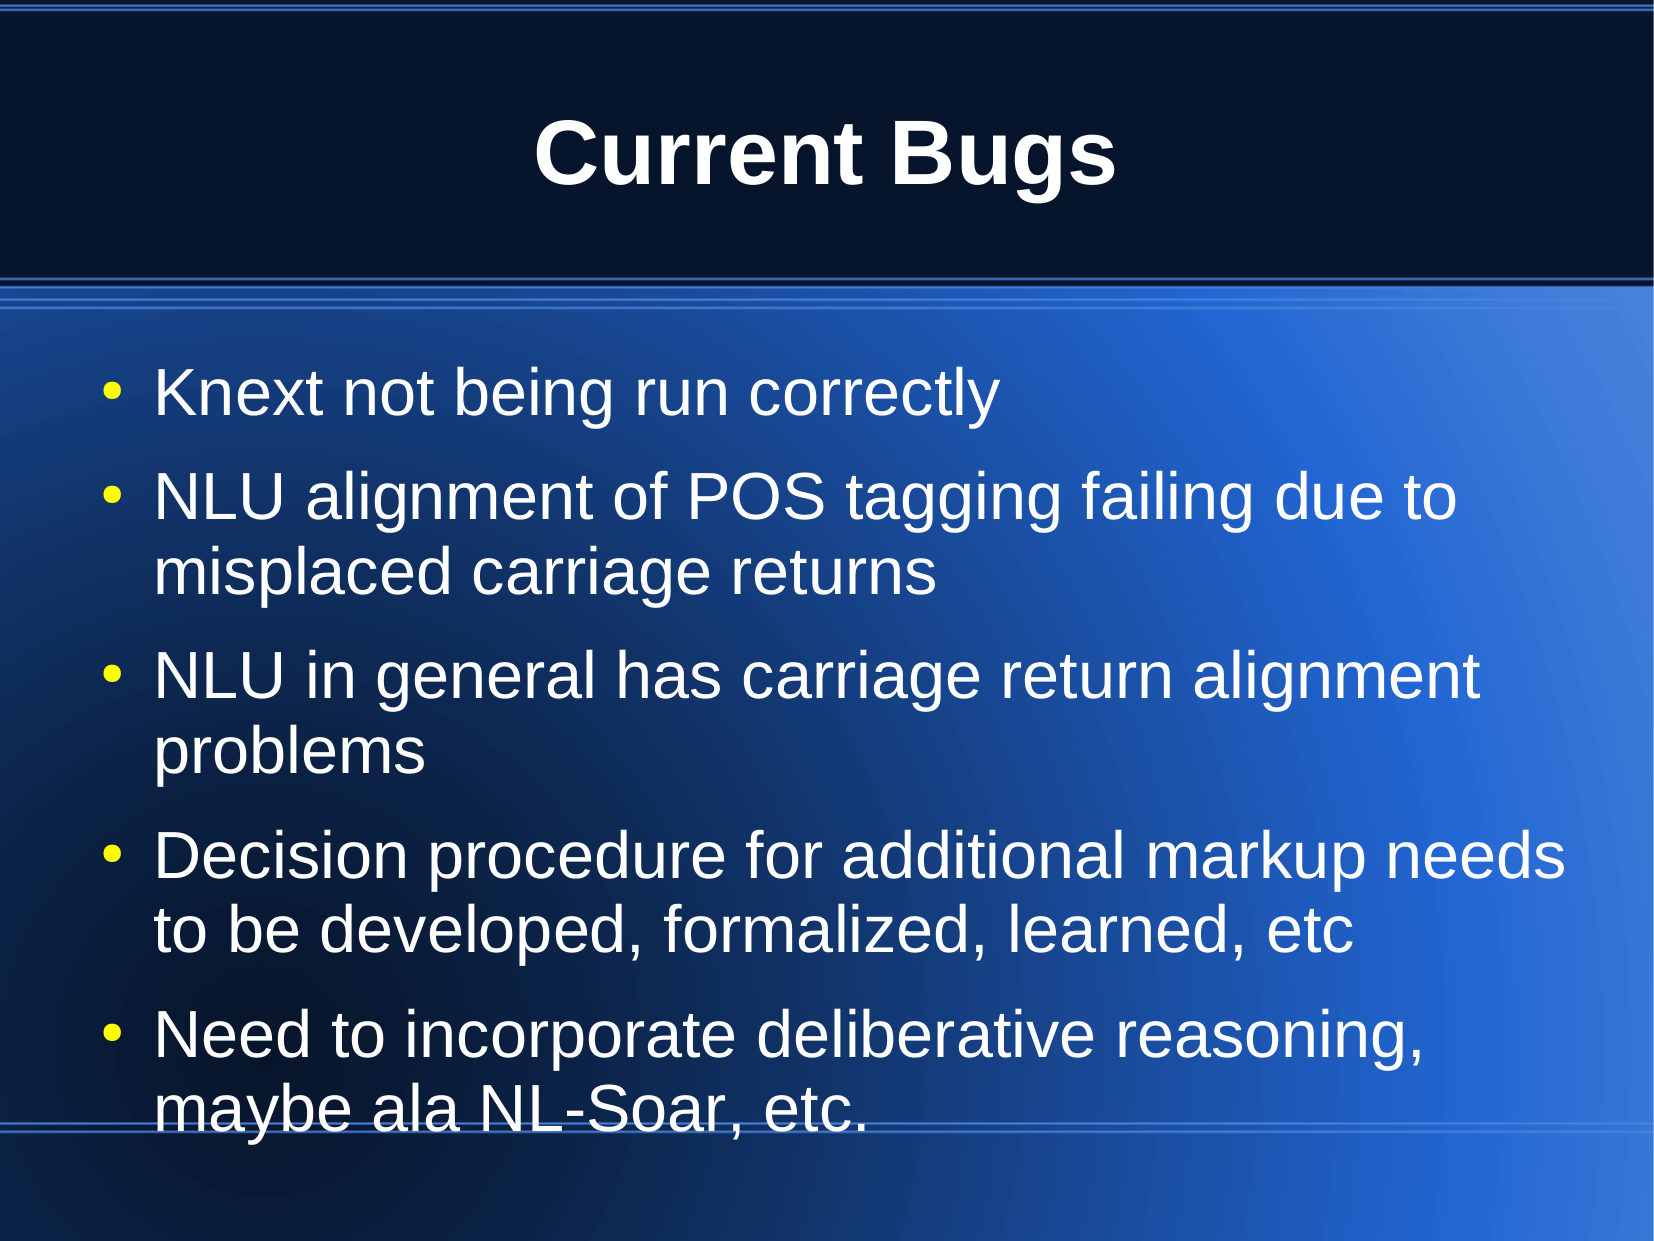

# Current Bugs
Knext not being run correctly
NLU alignment of POS tagging failing due to misplaced carriage returns
NLU in general has carriage return alignment problems
Decision procedure for additional markup needs to be developed, formalized, learned, etc
Need to incorporate deliberative reasoning, maybe ala NL-Soar, etc.